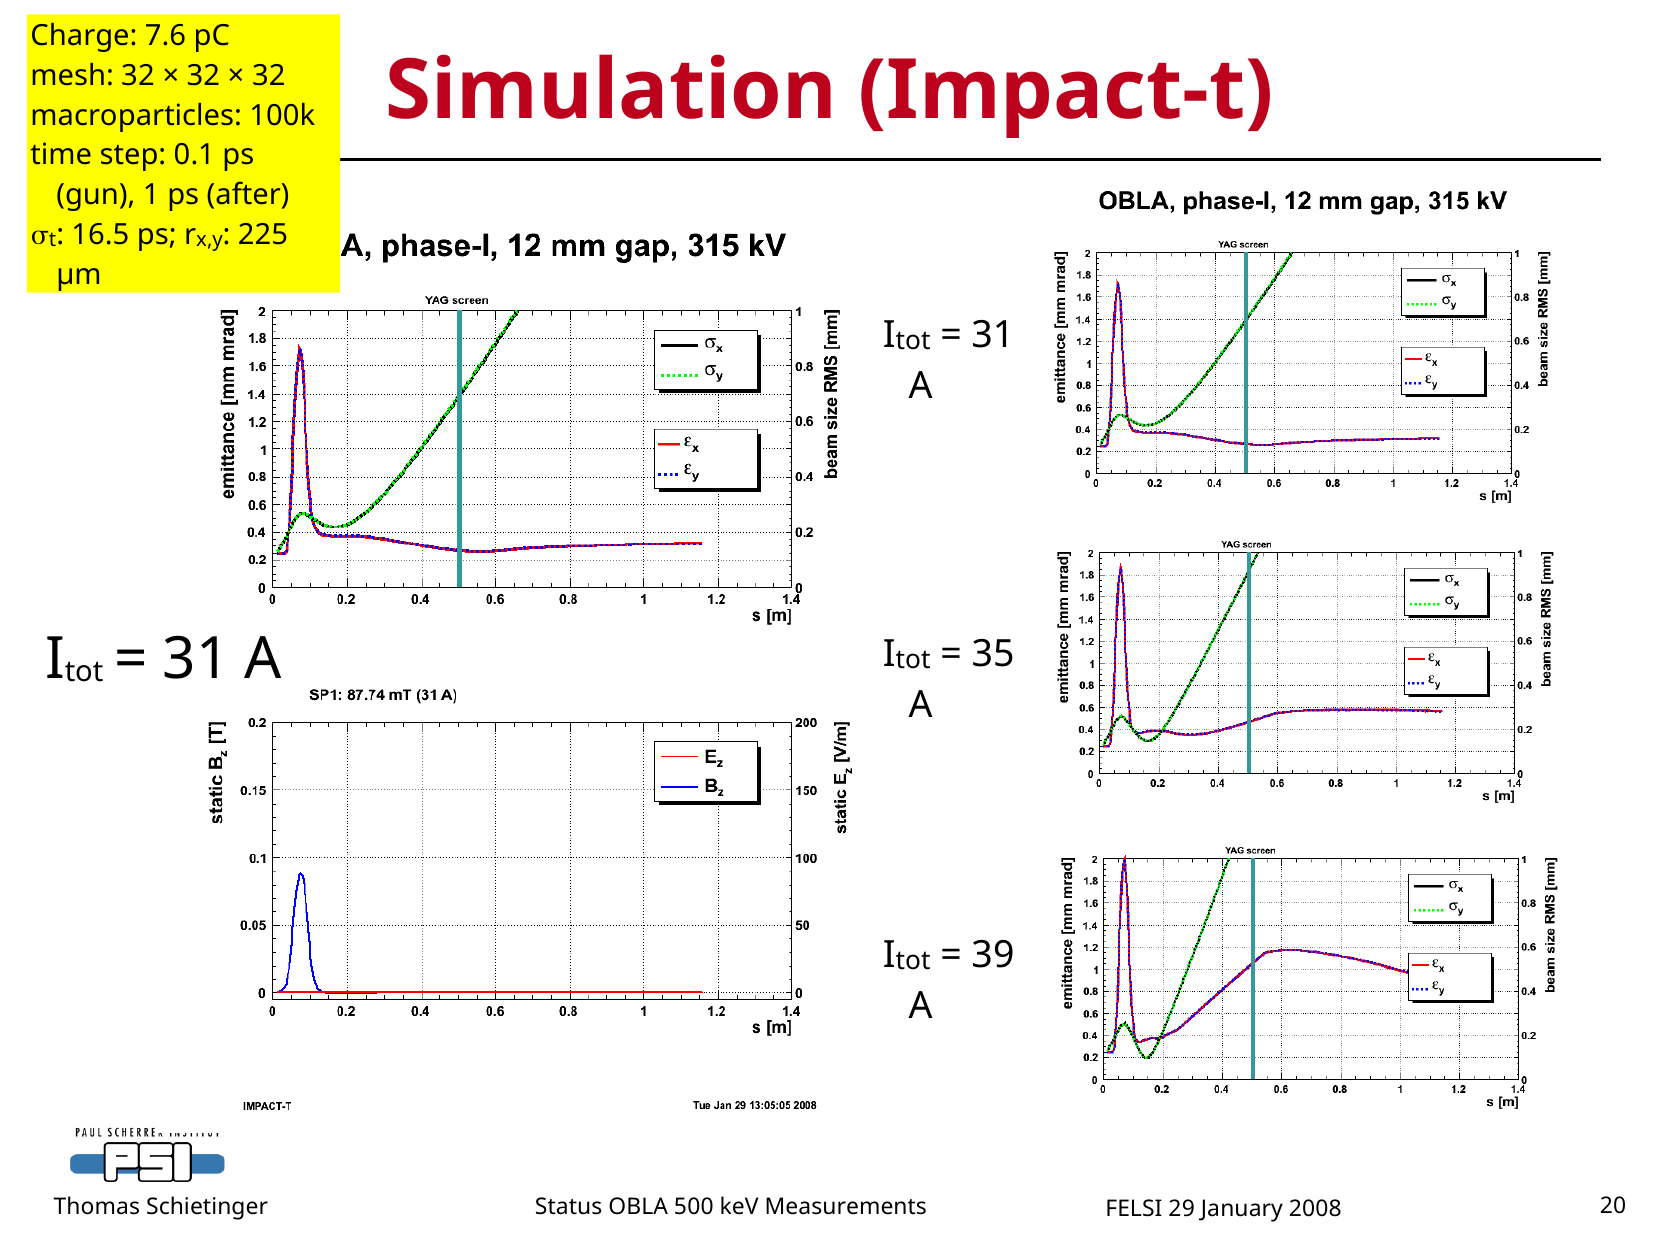

Charge: 7.6 pC
mesh: 32 × 32 × 32
macroparticles: 100k
time step: 0.1 ps (gun), 1 ps (after)
t: 16.5 ps; rx,y: 225 µm
# Simulation (Impact-t)
Itot = 31 A
Itot = 31 A
Itot = 35 A
Itot = 39 A